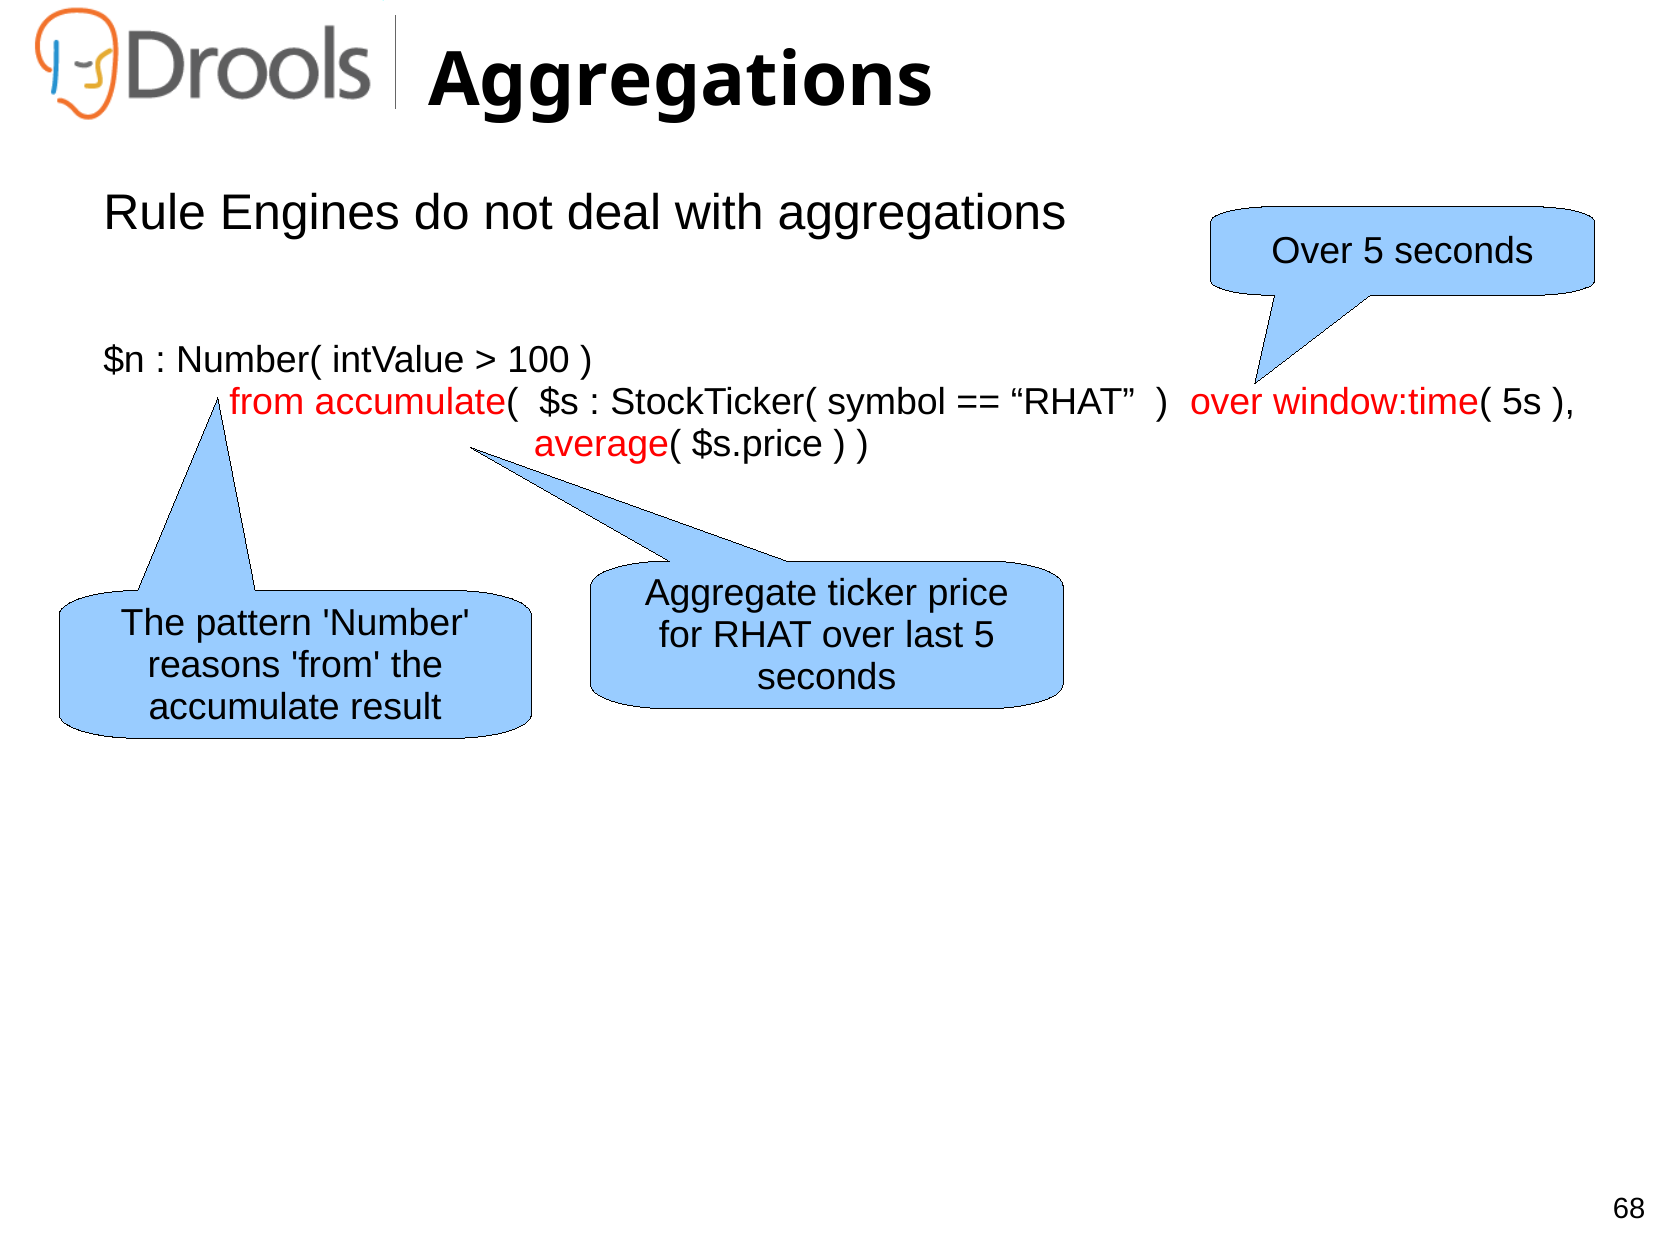

# Aggregations
Rule Engines do not deal with aggregations
Over 5 seconds
$n : Number( intValue > 100 )
 from accumulate( $s : StockTicker( symbol == “RHAT” ) over window:time( 5s ),
 average( $s.price ) )
Aggregate ticker price for RHAT over last 5 seconds
The pattern 'Number' reasons 'from' the accumulate result